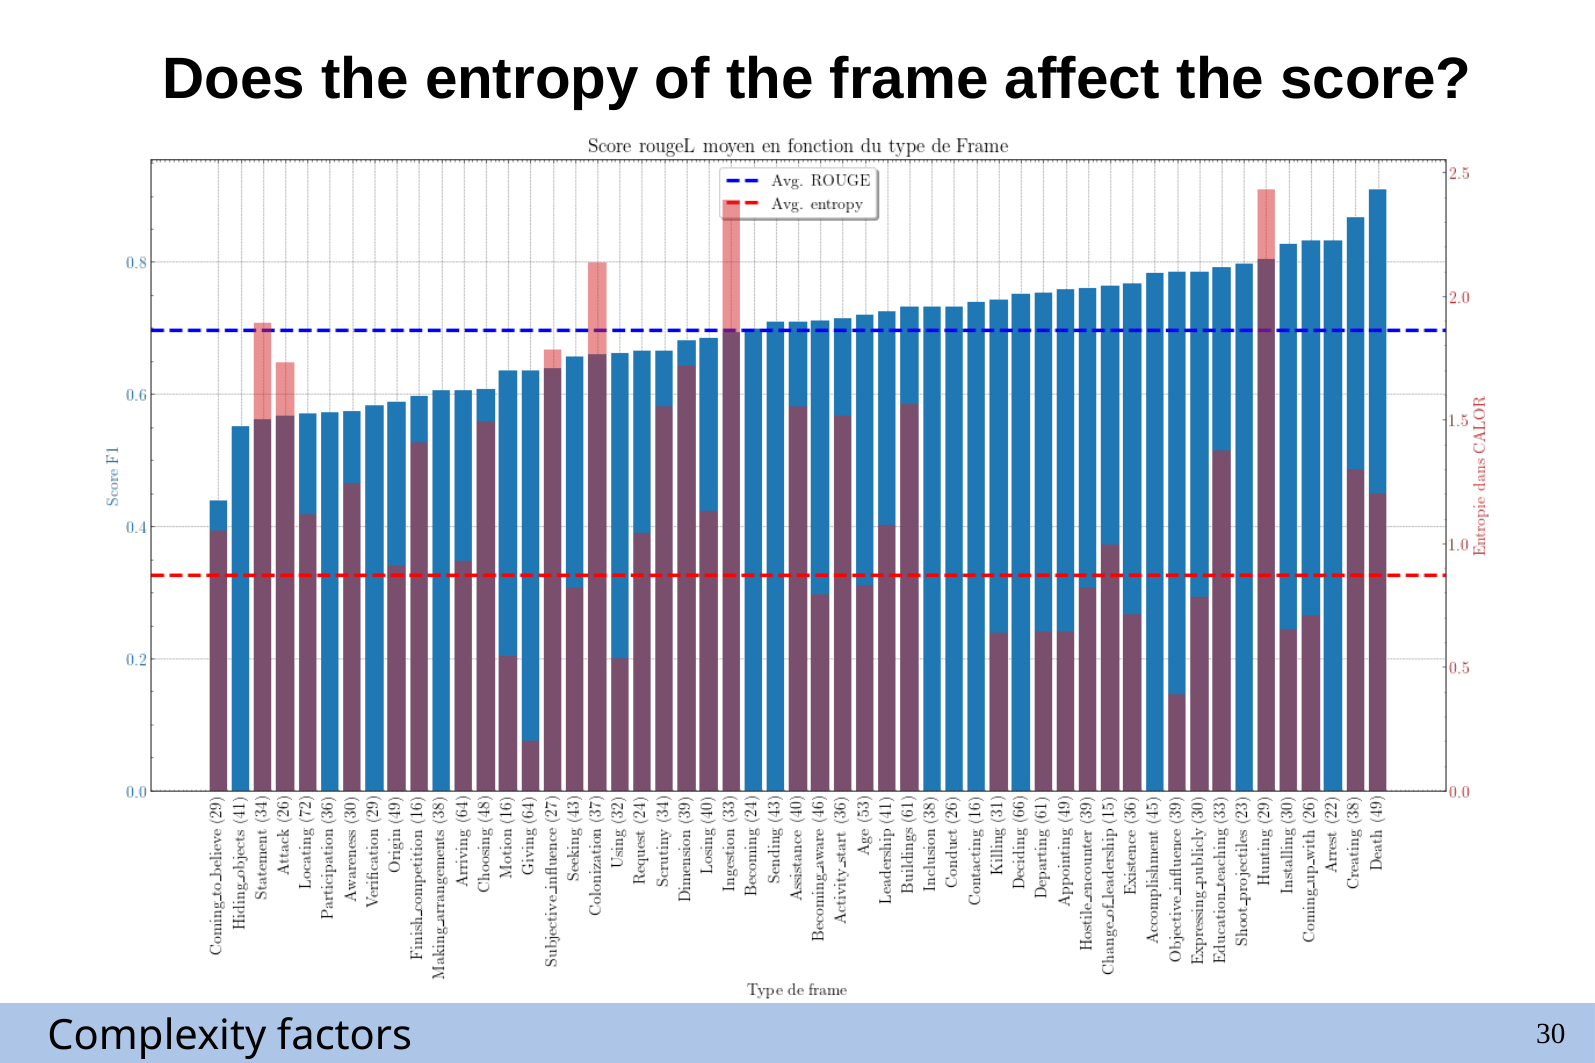

Does the entropy of the frame affect the score?
# Complexity factors